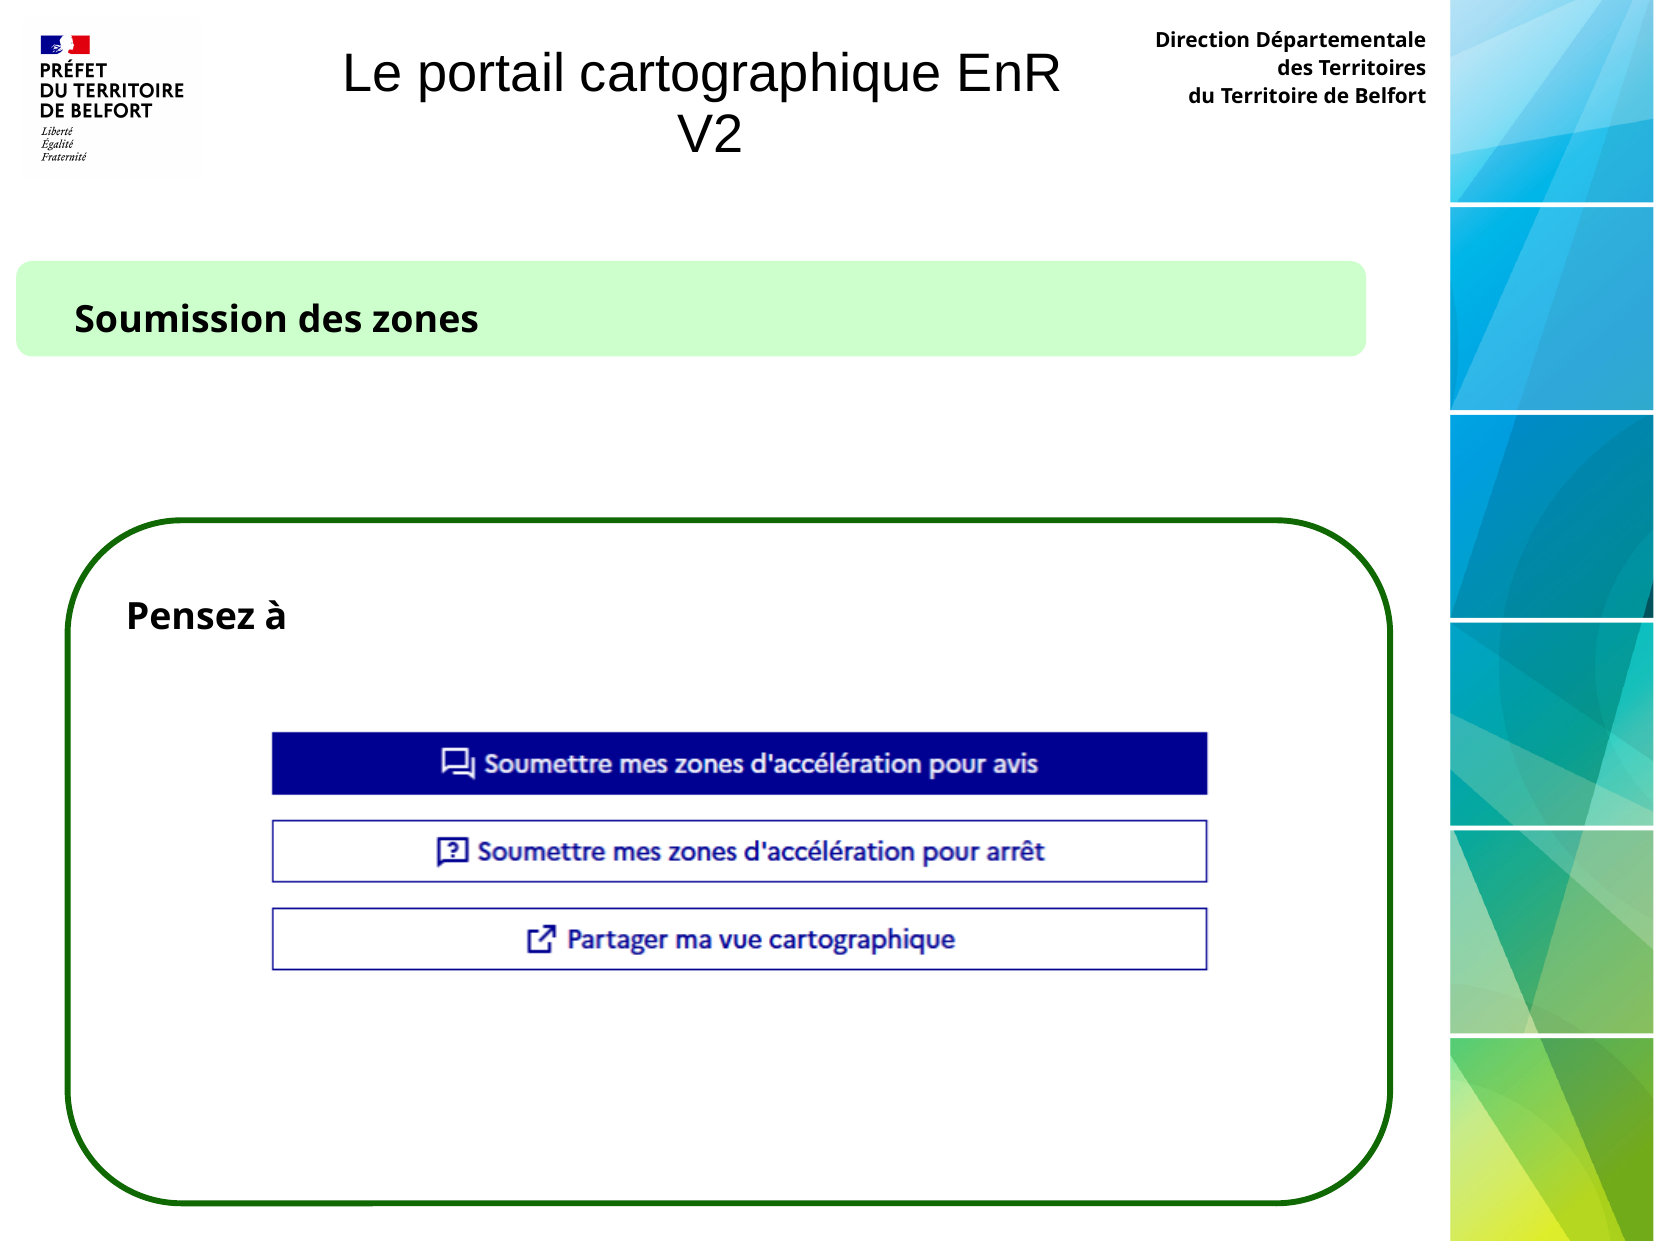

# Le portail cartographique EnR V2
Soumission des zones
 Pensez à